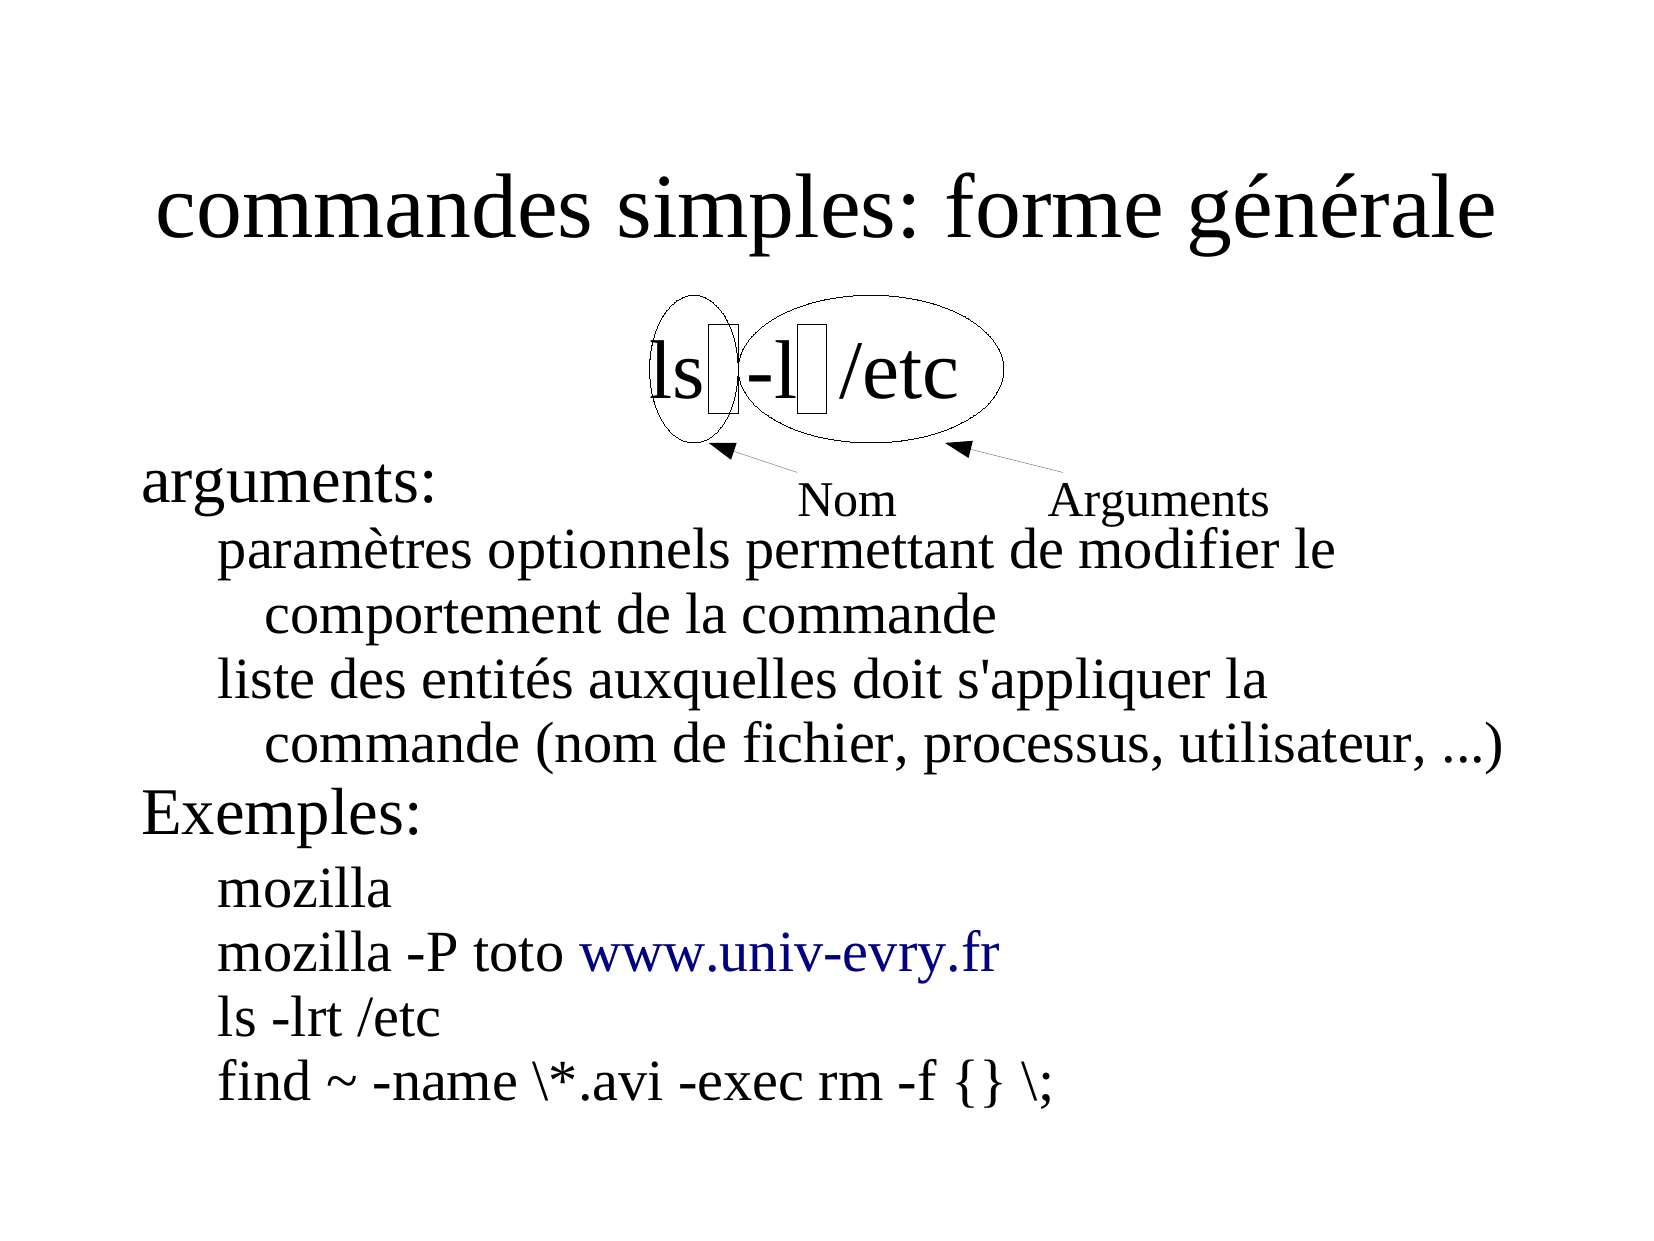

# commandes simples: forme générale
ls -l /etc
arguments:
paramètres optionnels permettant de modifier le comportement de la commande
liste des entités auxquelles doit s'appliquer la commande (nom de fichier, processus, utilisateur, ...)
Exemples:
mozilla
mozilla -P toto www.univ-evry.fr
ls -lrt /etc
find ~ -name \*.avi -exec rm -f {} \;
Nom
Arguments